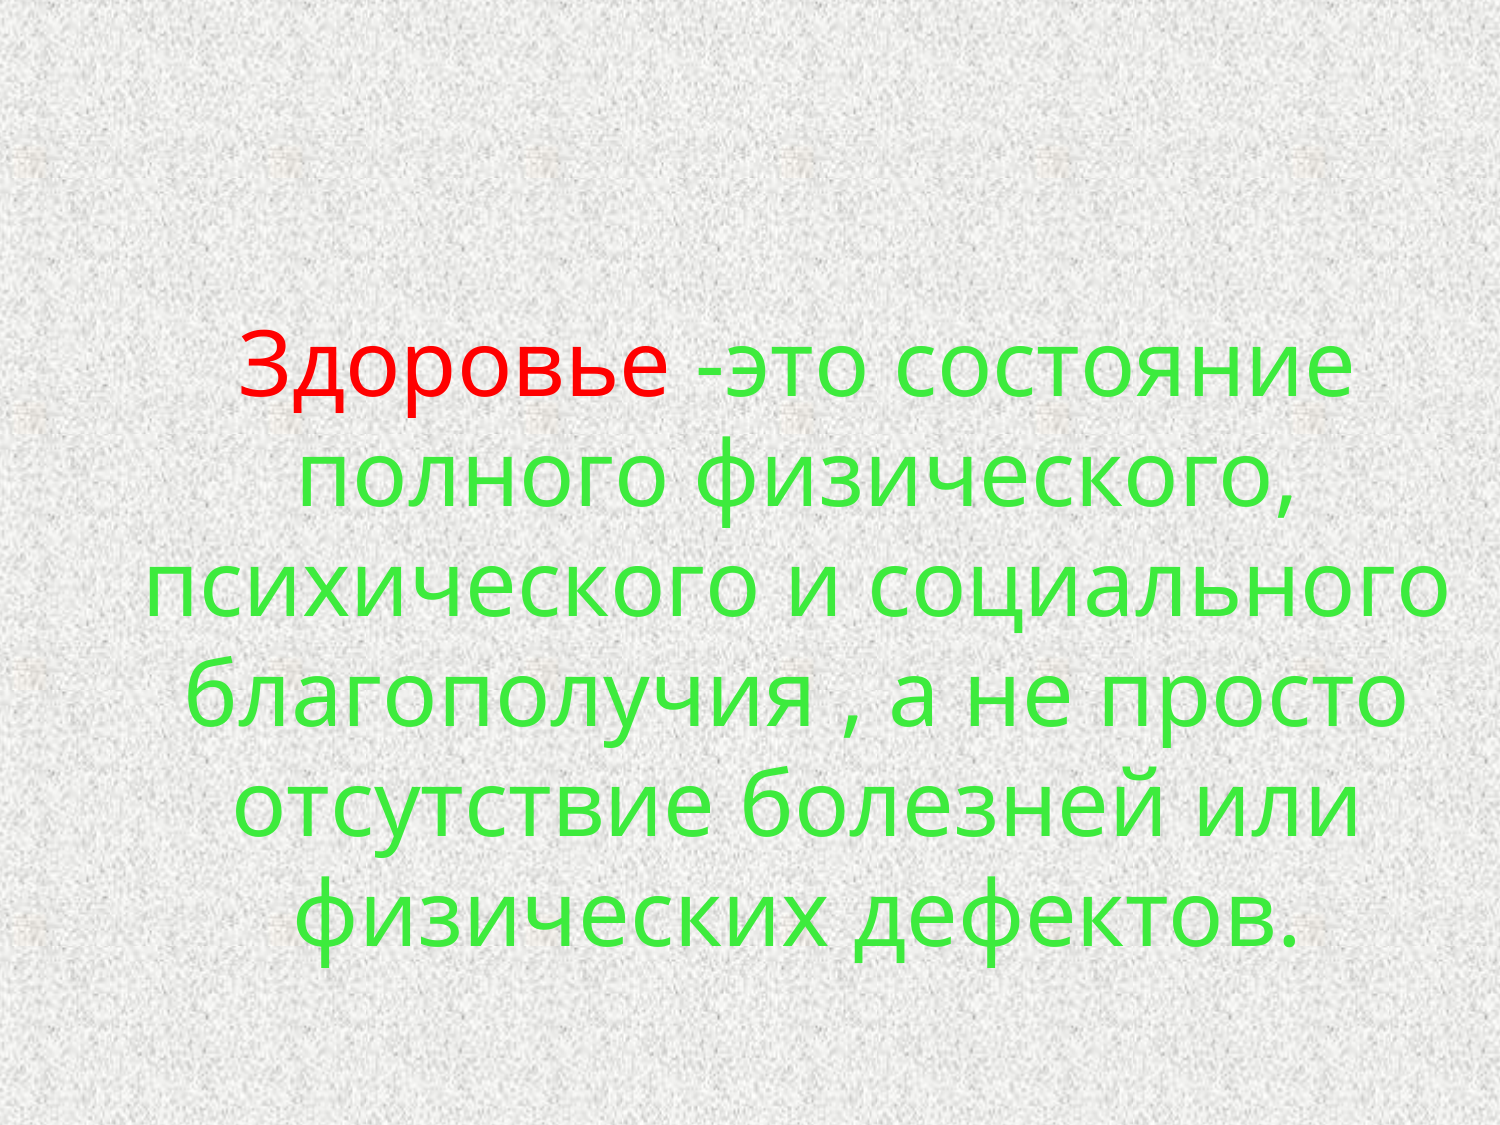

# Здоровье -это состояние полного физического, психического и социального благополучия , а не просто отсутствие болезней или физических дефектов.